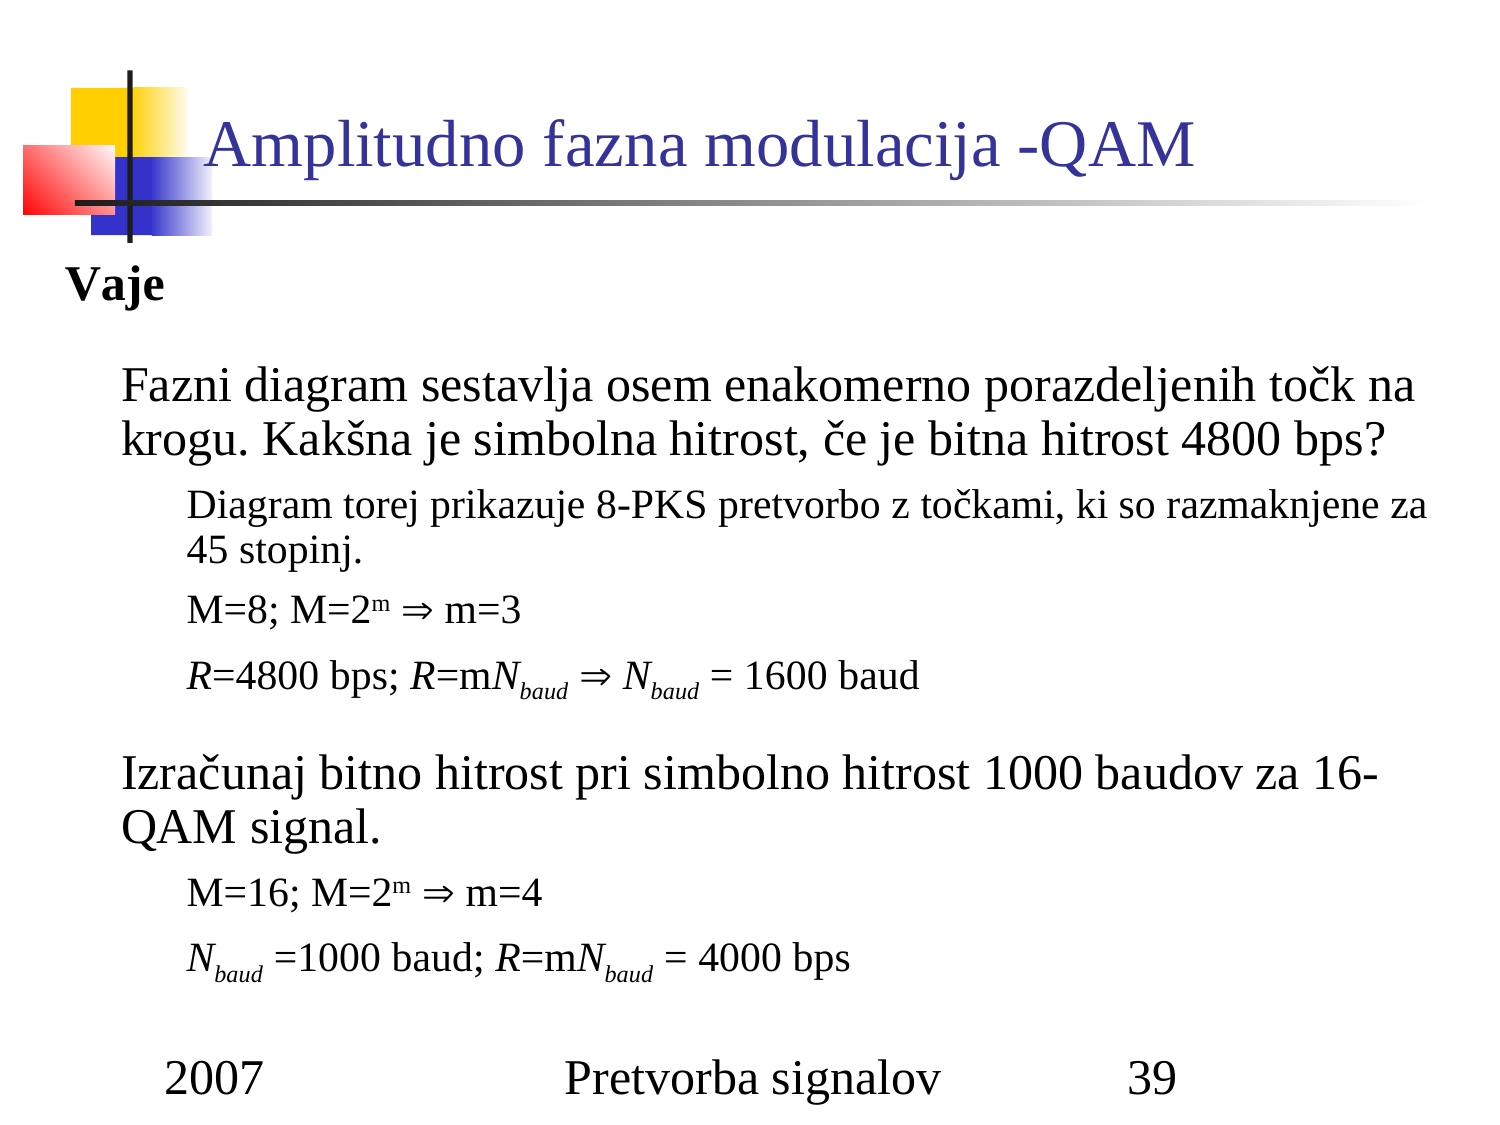

# Amplitudno fazna modulacija -QAM
Vaje
	Fazni diagram sestavlja osem enakomerno porazdeljenih točk na krogu. Kakšna je simbolna hitrost, če je bitna hitrost 4800 bps?
	Diagram torej prikazuje 8-PKS pretvorbo z točkami, ki so razmaknjene za 45 stopinj.
	M=8; M=2m  m=3
	R=4800 bps; R=mNbaud  Nbaud = 1600 baud
	Izračunaj bitno hitrost pri simbolno hitrost 1000 baudov za 16-QAM signal.
	M=16; M=2m  m=4
	Nbaud =1000 baud; R=mNbaud = 4000 bps
2007
Pretvorba signalov
39